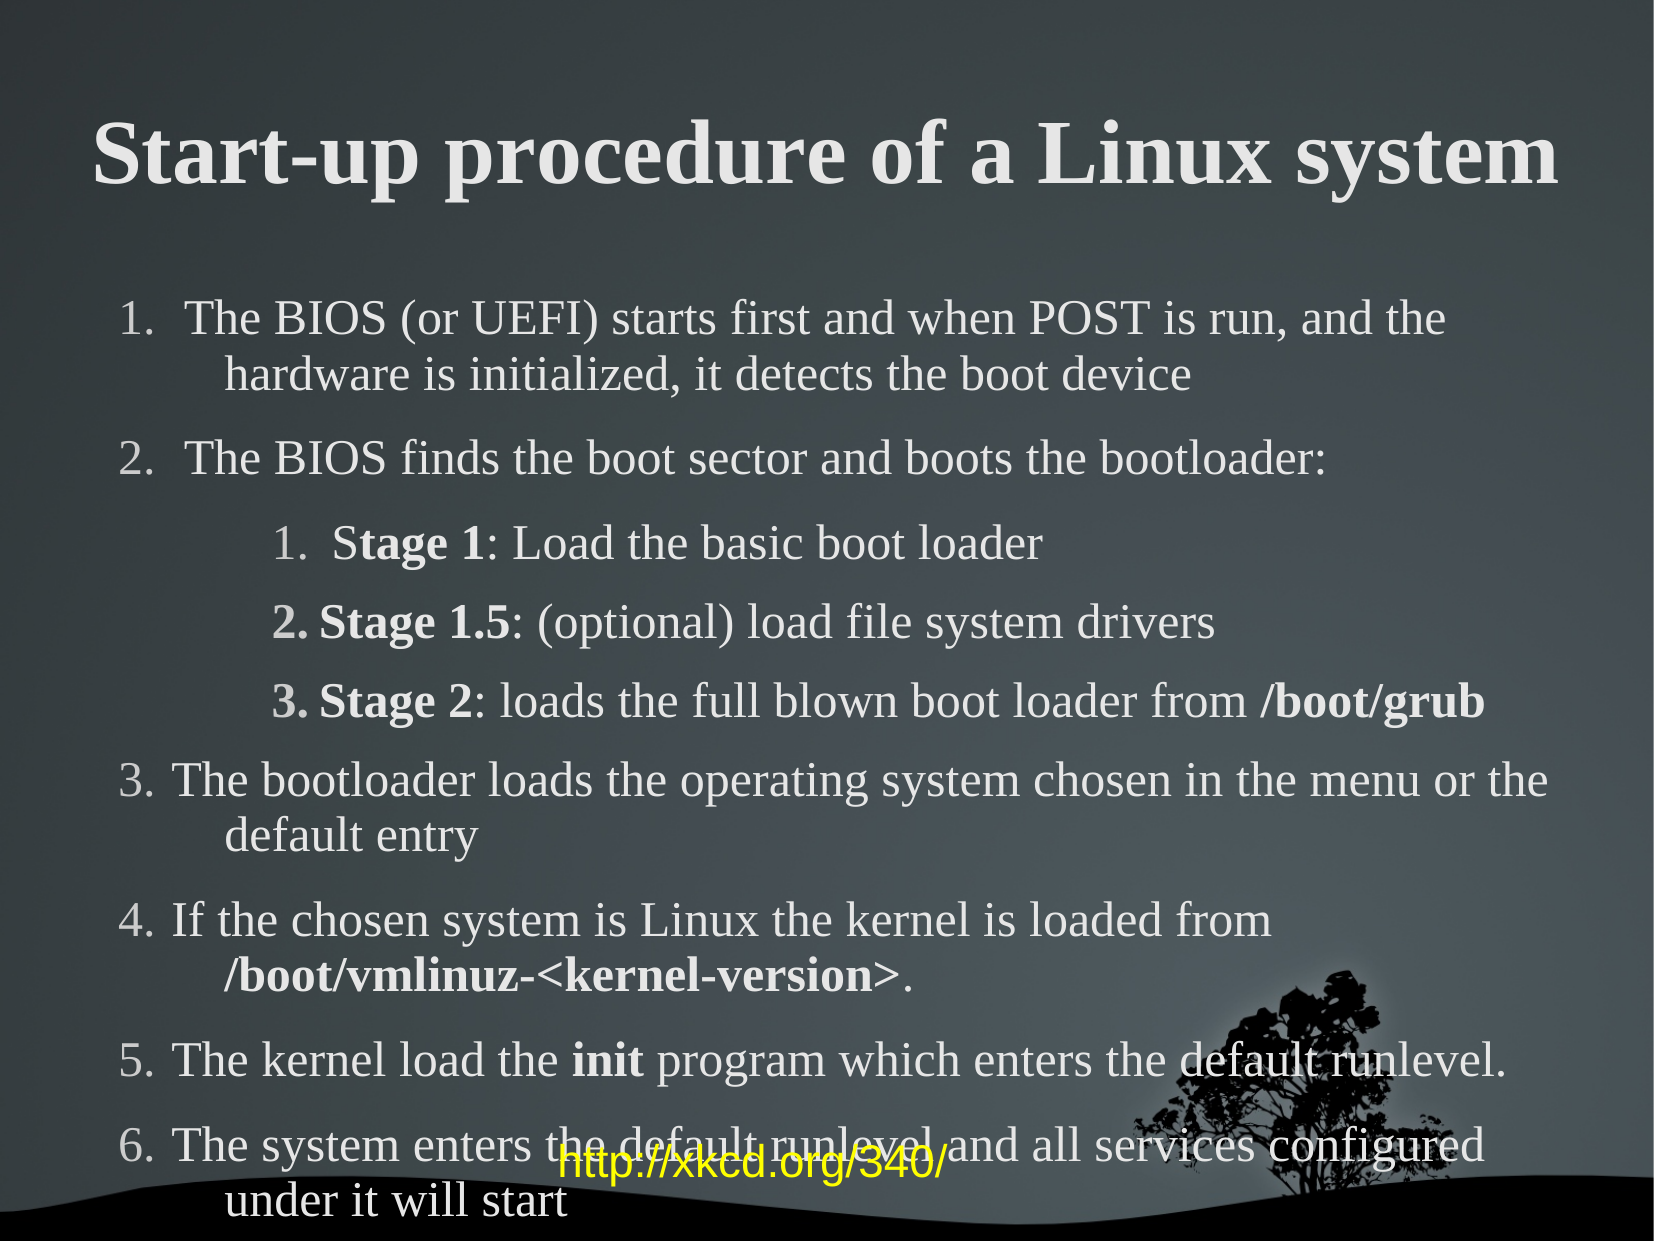

# Start-up procedure of a Linux system
 The BIOS (or UEFI) starts first and when POST is run, and the hardware is initialized, it detects the boot device
 The BIOS finds the boot sector and boots the bootloader:
 Stage 1: Load the basic boot loader
Stage 1.5: (optional) load file system drivers
Stage 2: loads the full blown boot loader from ​/boot/grub
The bootloader loads the operating system chosen in the menu or the default entry
If the chosen system is Linux the kernel is loaded from /boot/vmlinuz-<kernel-version>.
The kernel load the init program which enters the default runlevel.
The system enters the default runlevel and all services configured under it will start
http://xkcd.org/340/